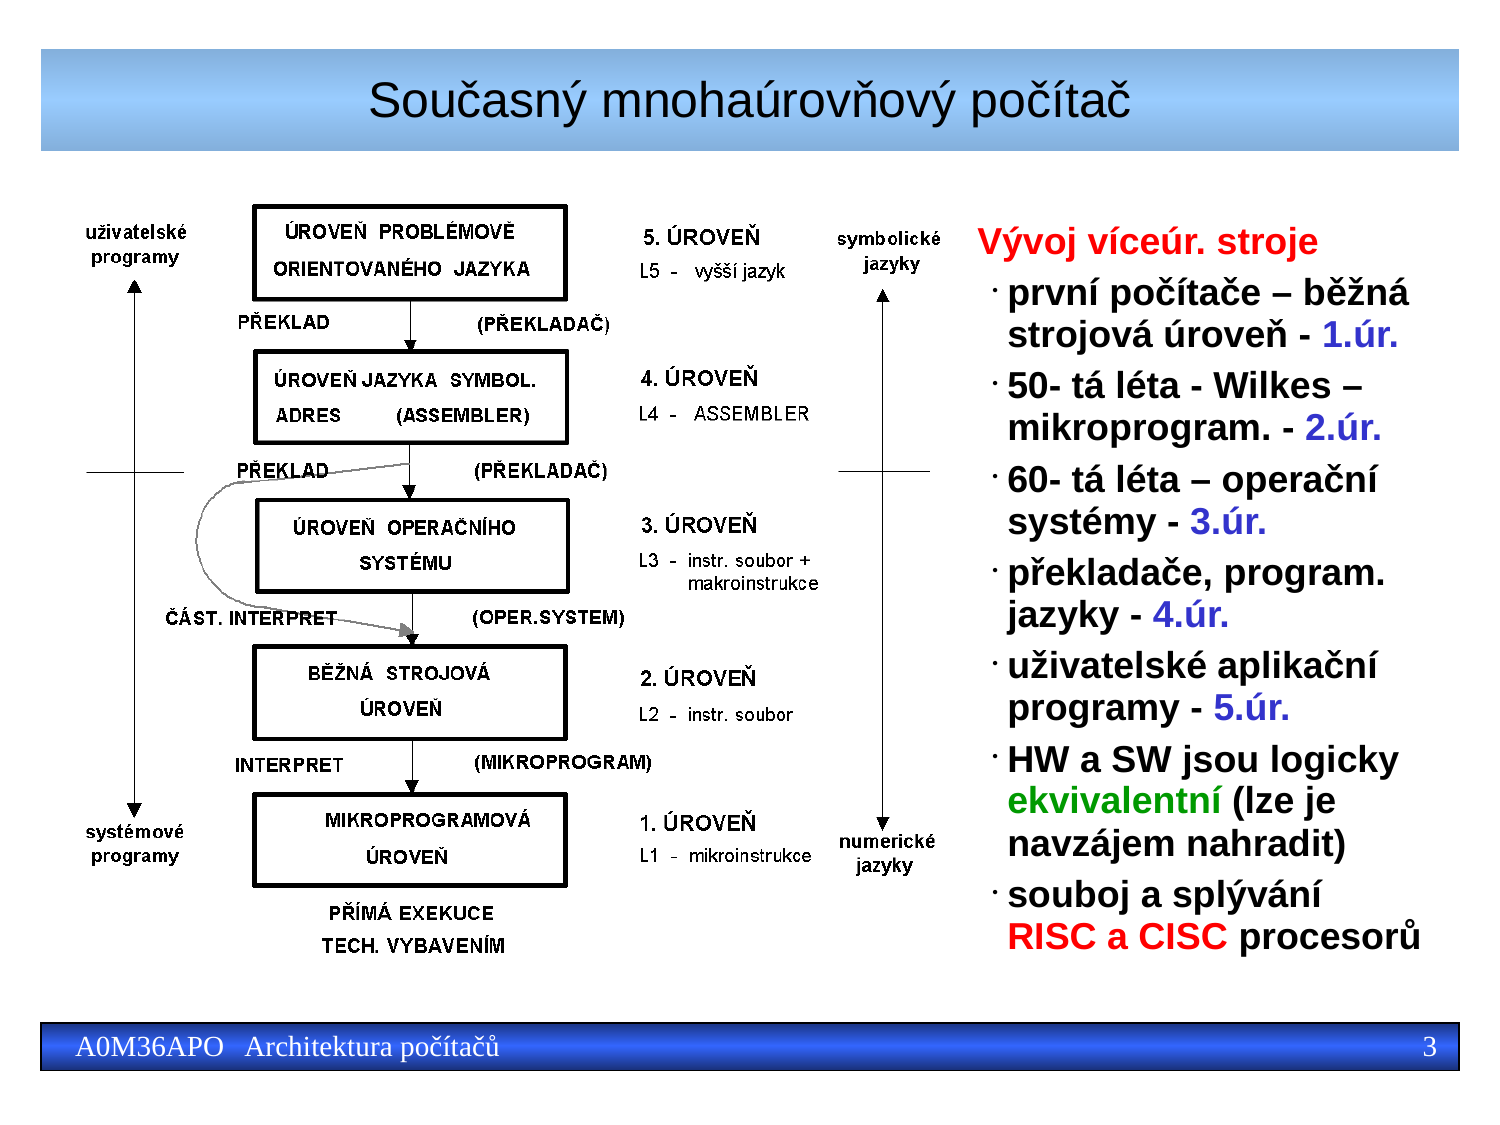

# Současný mnohaúrovňový počítač
Vývoj víceúr. stroje
první počítače – běžná strojová úroveň - 1.úr.
50- tá léta - Wilkes – mikroprogram. - 2.úr.
60- tá léta – operační systémy - 3.úr.
překladače, program. jazyky - 4.úr.
uživatelské aplikační programy - 5.úr.
HW a SW jsou logicky ekvivalentní (lze je navzájem nahradit)
souboj a splývání RISC a CISC procesorů
A0M36APO Architektura počítačů
3